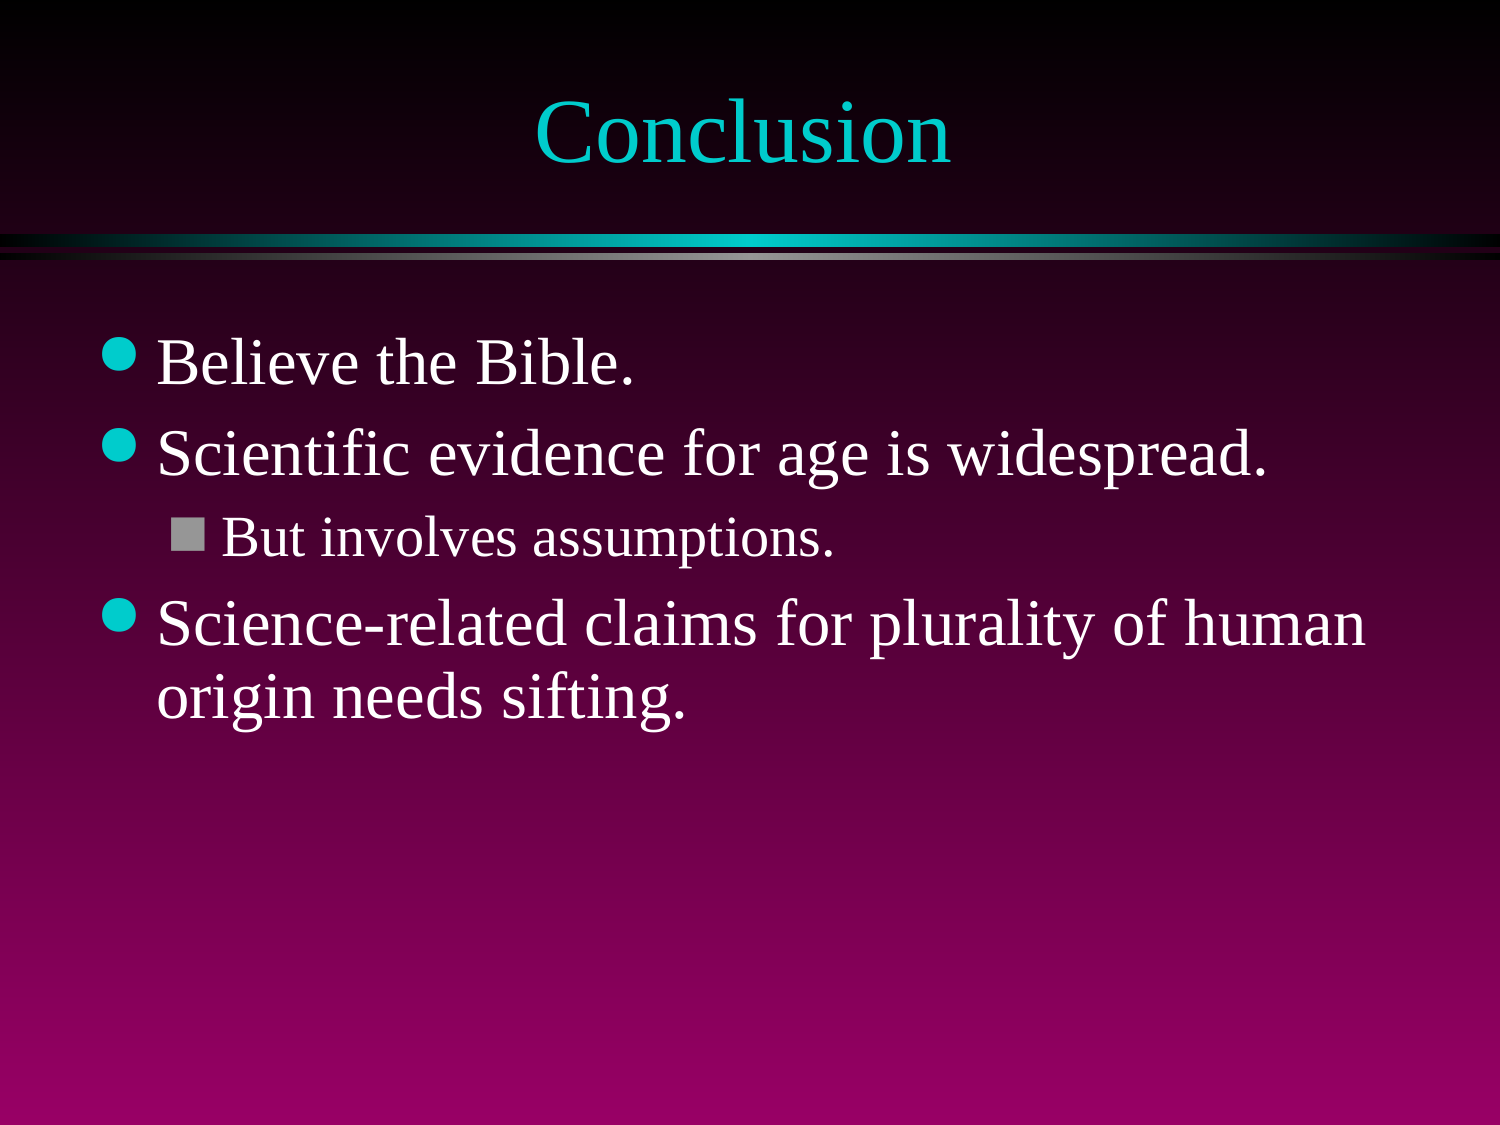

# Conclusion
Believe the Bible.
Scientific evidence for age is widespread.
But involves assumptions.
Science-related claims for plurality of human origin needs sifting.